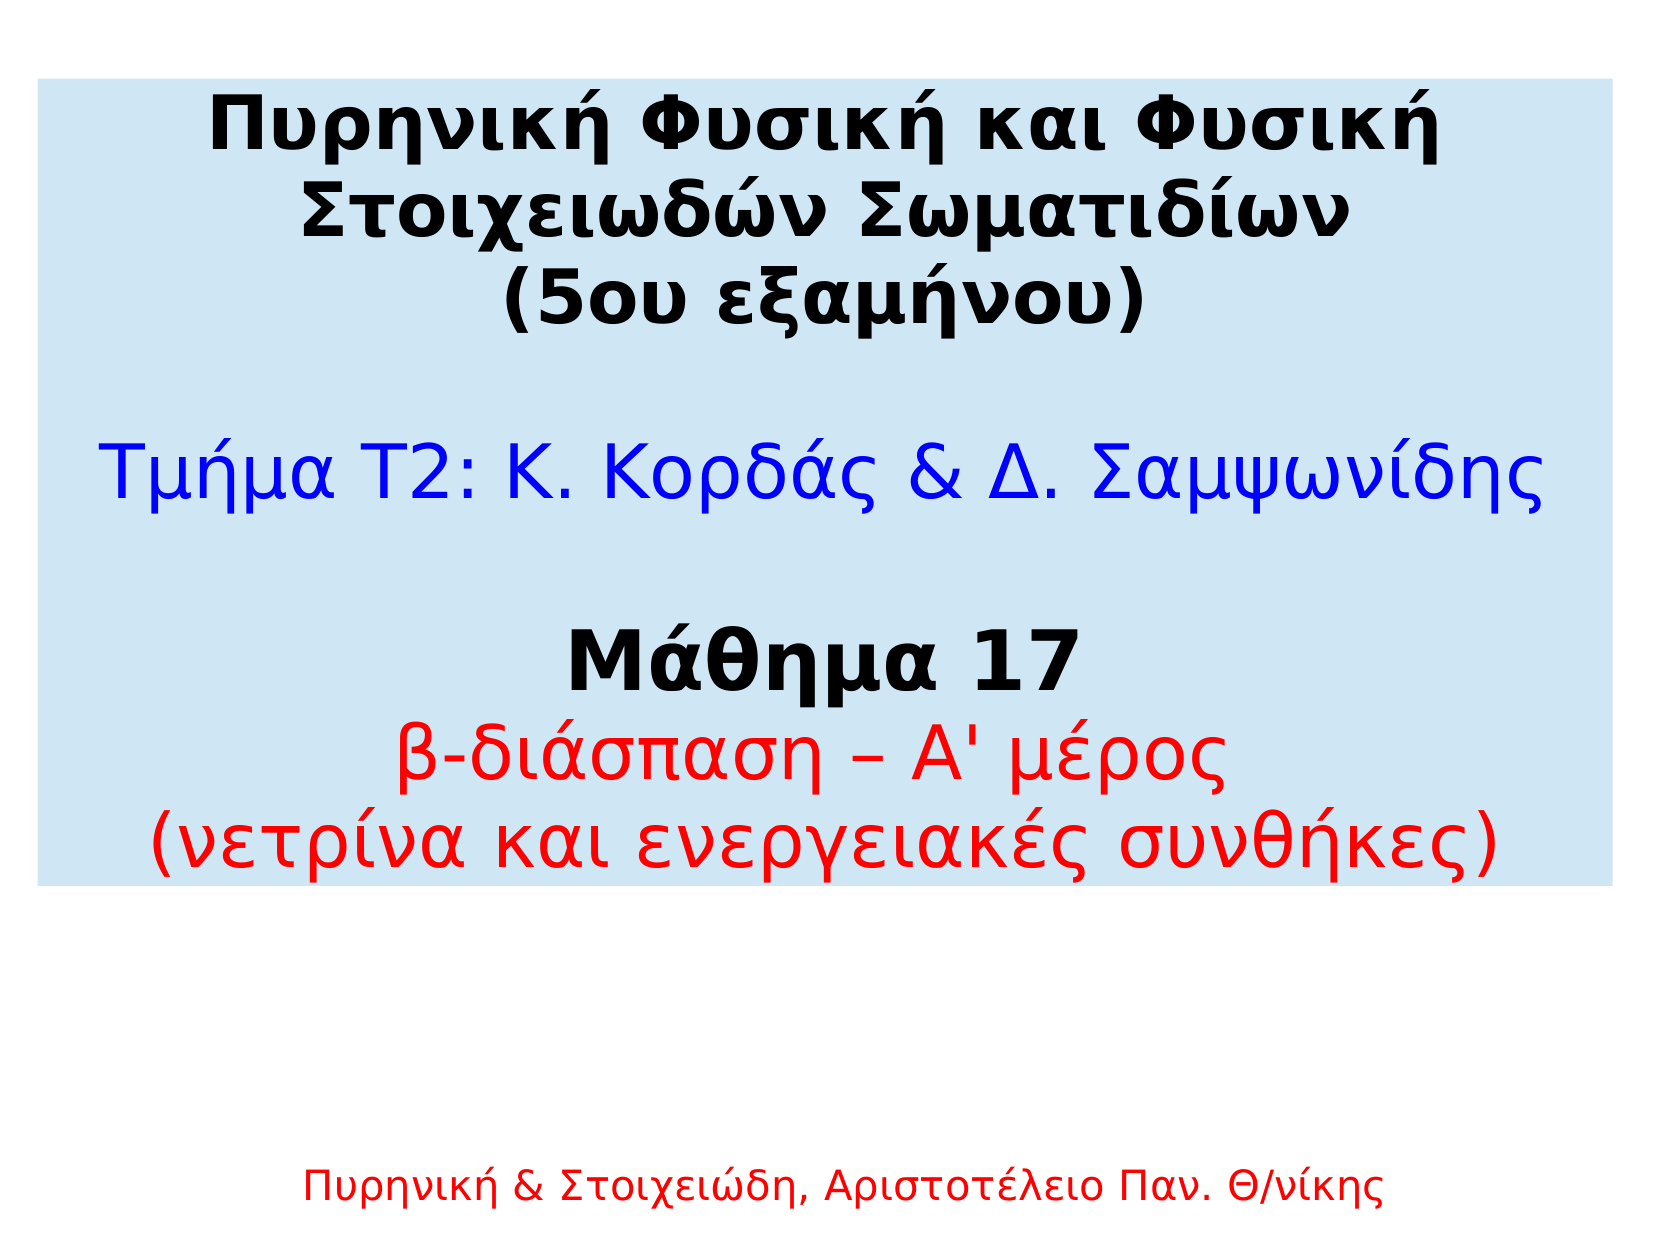

# Πυρηνική Φυσική και Φυσική Στοιχειωδών Σωματιδίων (5ου εξαμήνου) Τμήμα T2: Κ. Κορδάς & Δ. Σαμψωνίδης Μάθημα 17 β-διάσπαση – Α' μέρος (νετρίνα και ενεργειακές συνθήκες)
Πυρηνική & Στοιχειώδη, Αριστοτέλειο Παν. Θ/νίκης